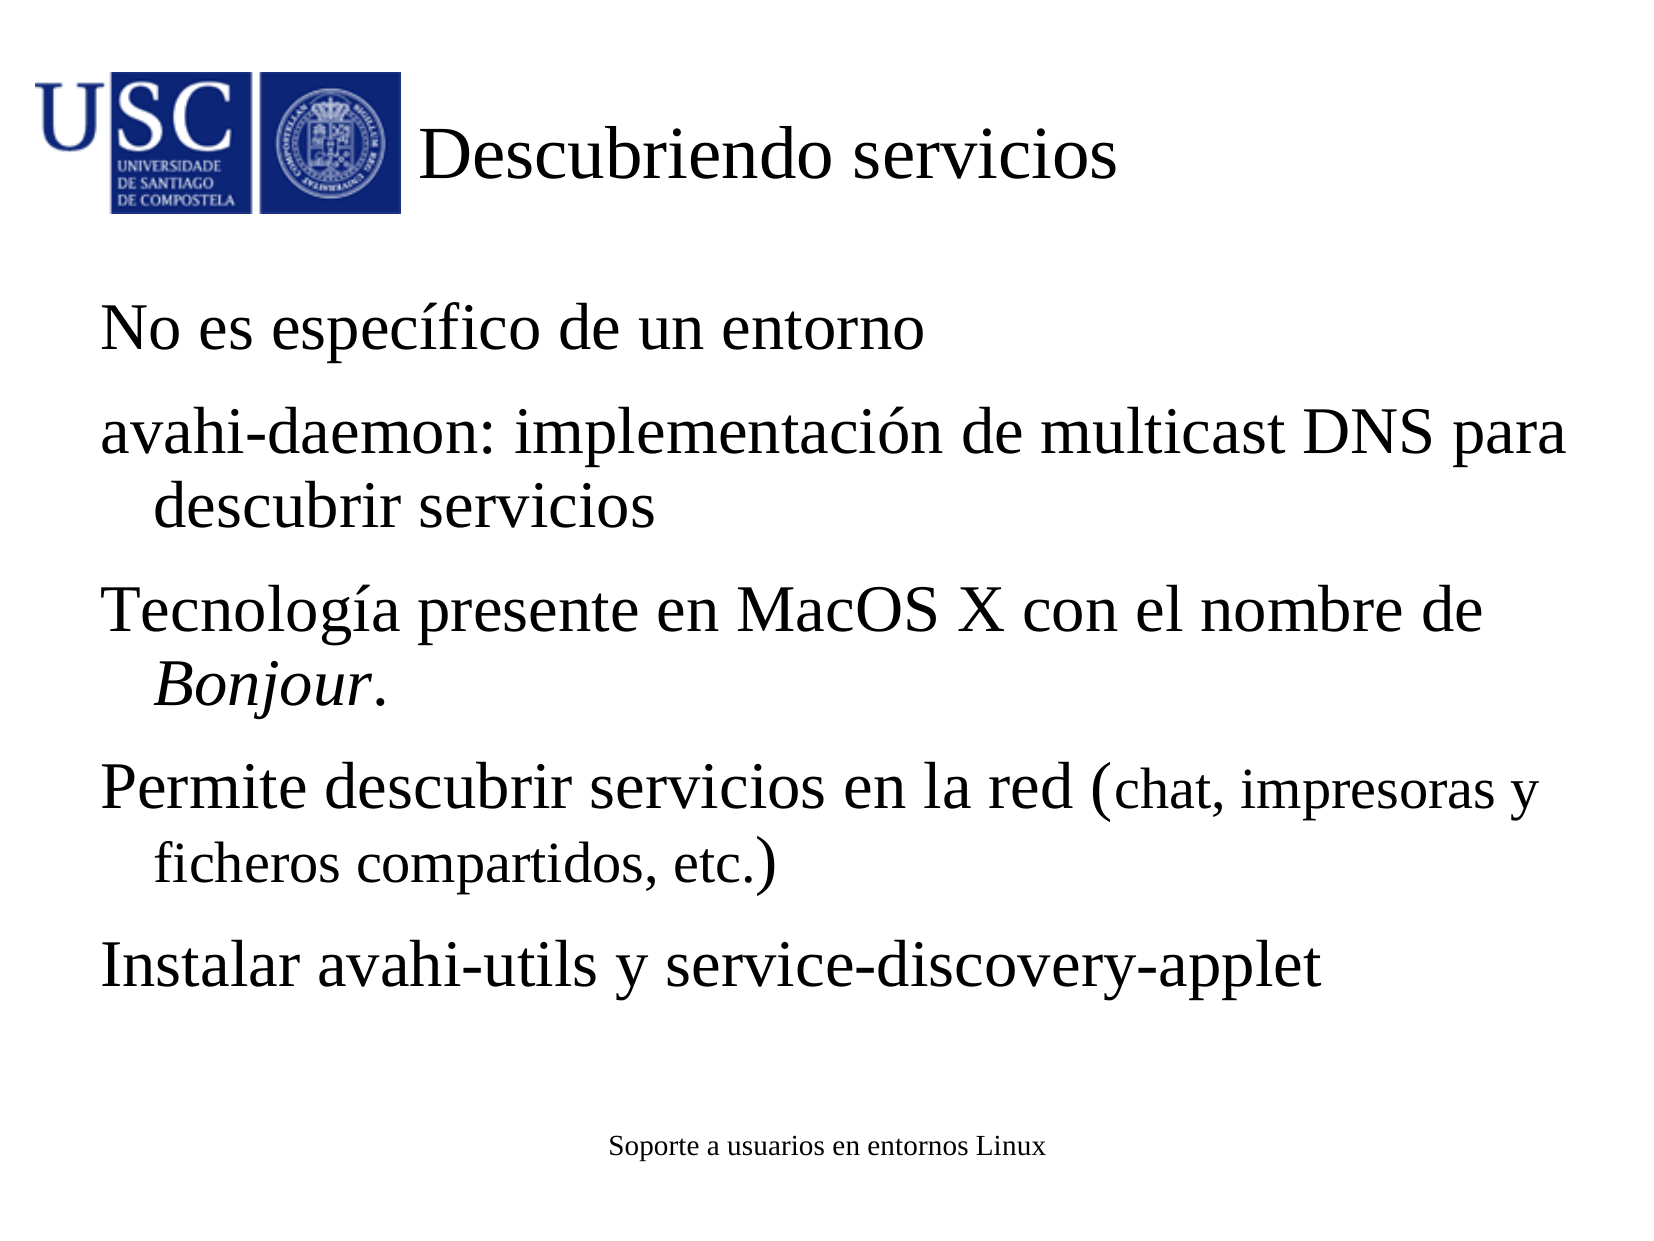

# Descubriendo servicios
No es específico de un entorno
avahi-daemon: implementación de multicast DNS para descubrir servicios
Tecnología presente en MacOS X con el nombre de Bonjour.
Permite descubrir servicios en la red (chat, impresoras y ficheros compartidos, etc.)
Instalar avahi-utils y service-discovery-applet